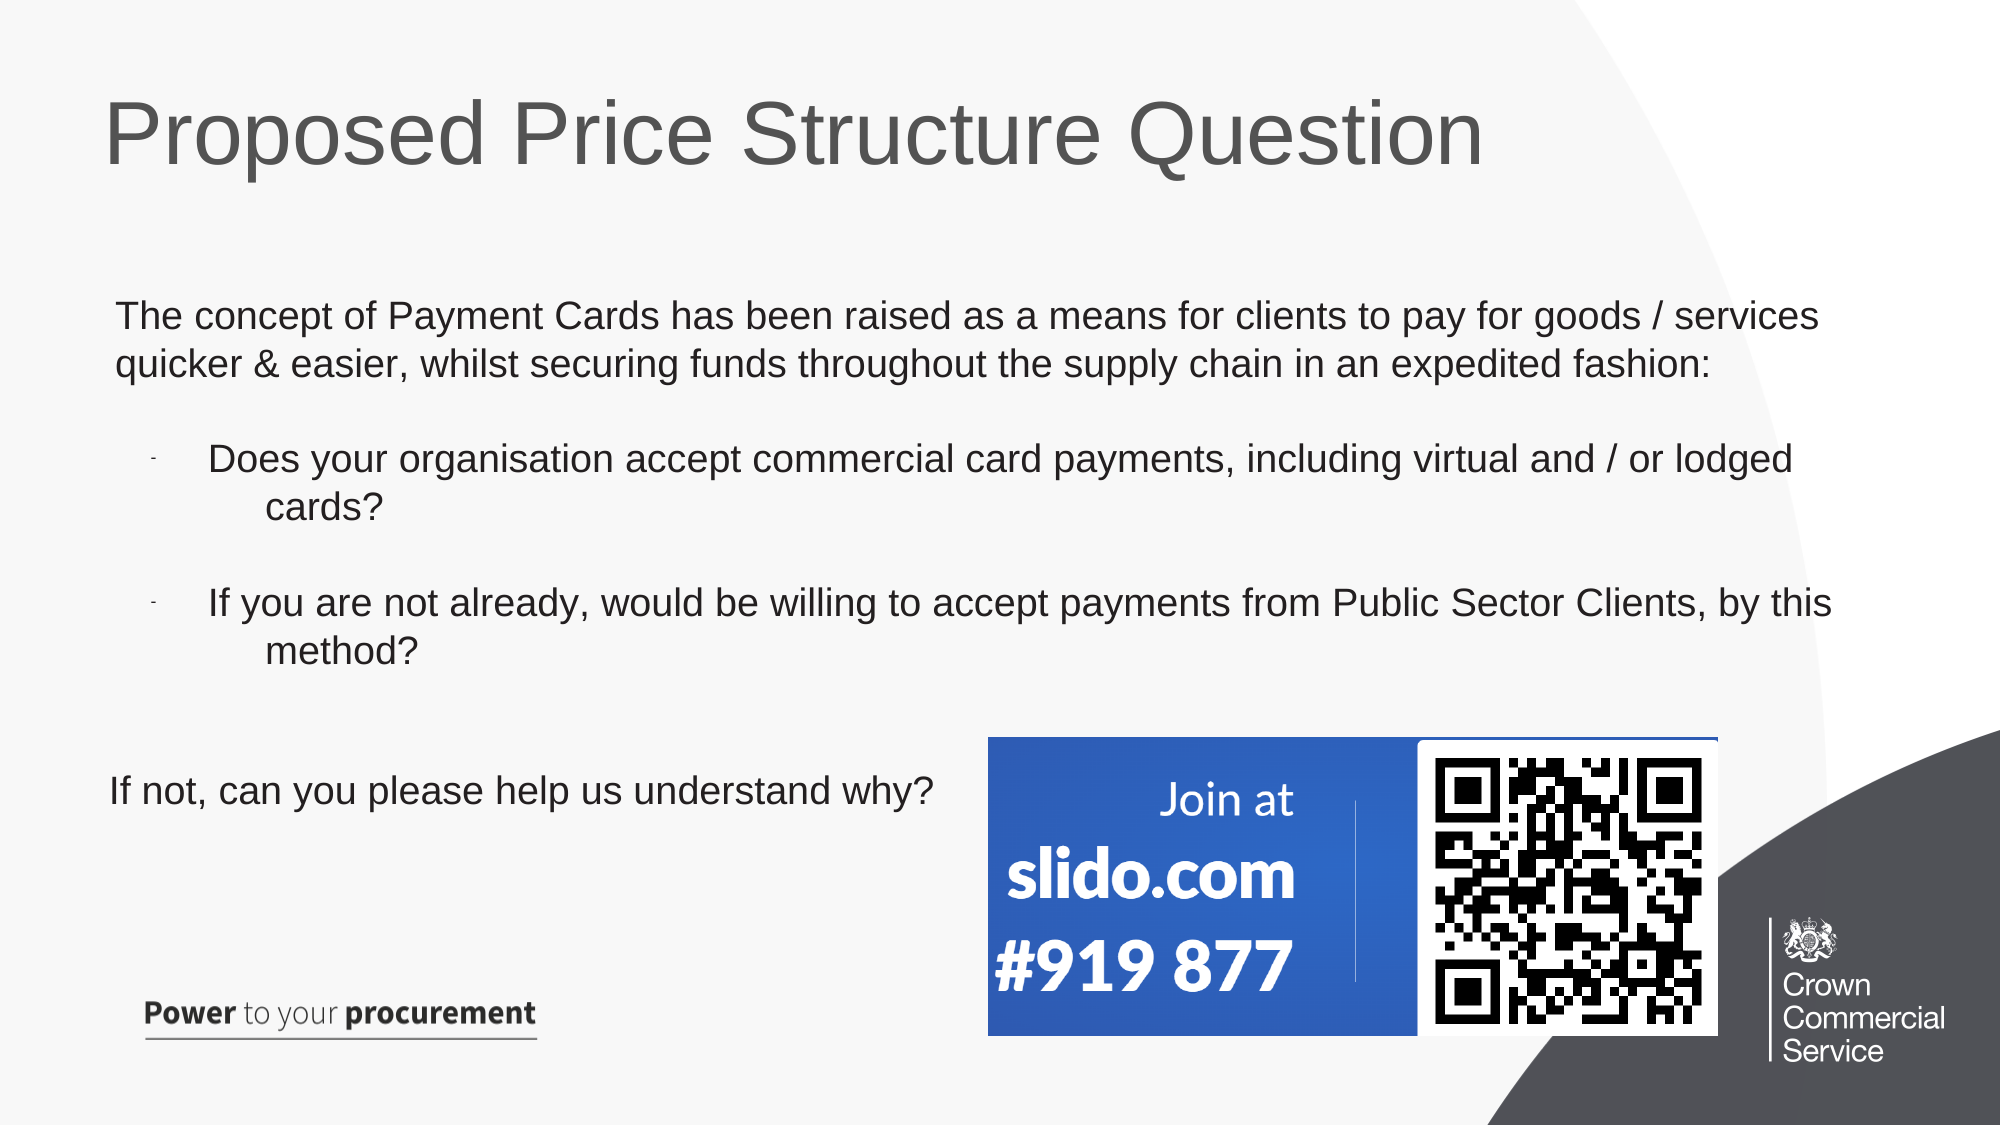

# Proposed Price Structure Question
The concept of Payment Cards has been raised as a means for clients to pay for goods / services quicker & easier, whilst securing funds throughout the supply chain in an expedited fashion:
Does your organisation accept commercial card payments, including virtual and / or lodged cards?
If you are not already, would be willing to accept payments from Public Sector Clients, by this method?
If not, can you please help us understand why?